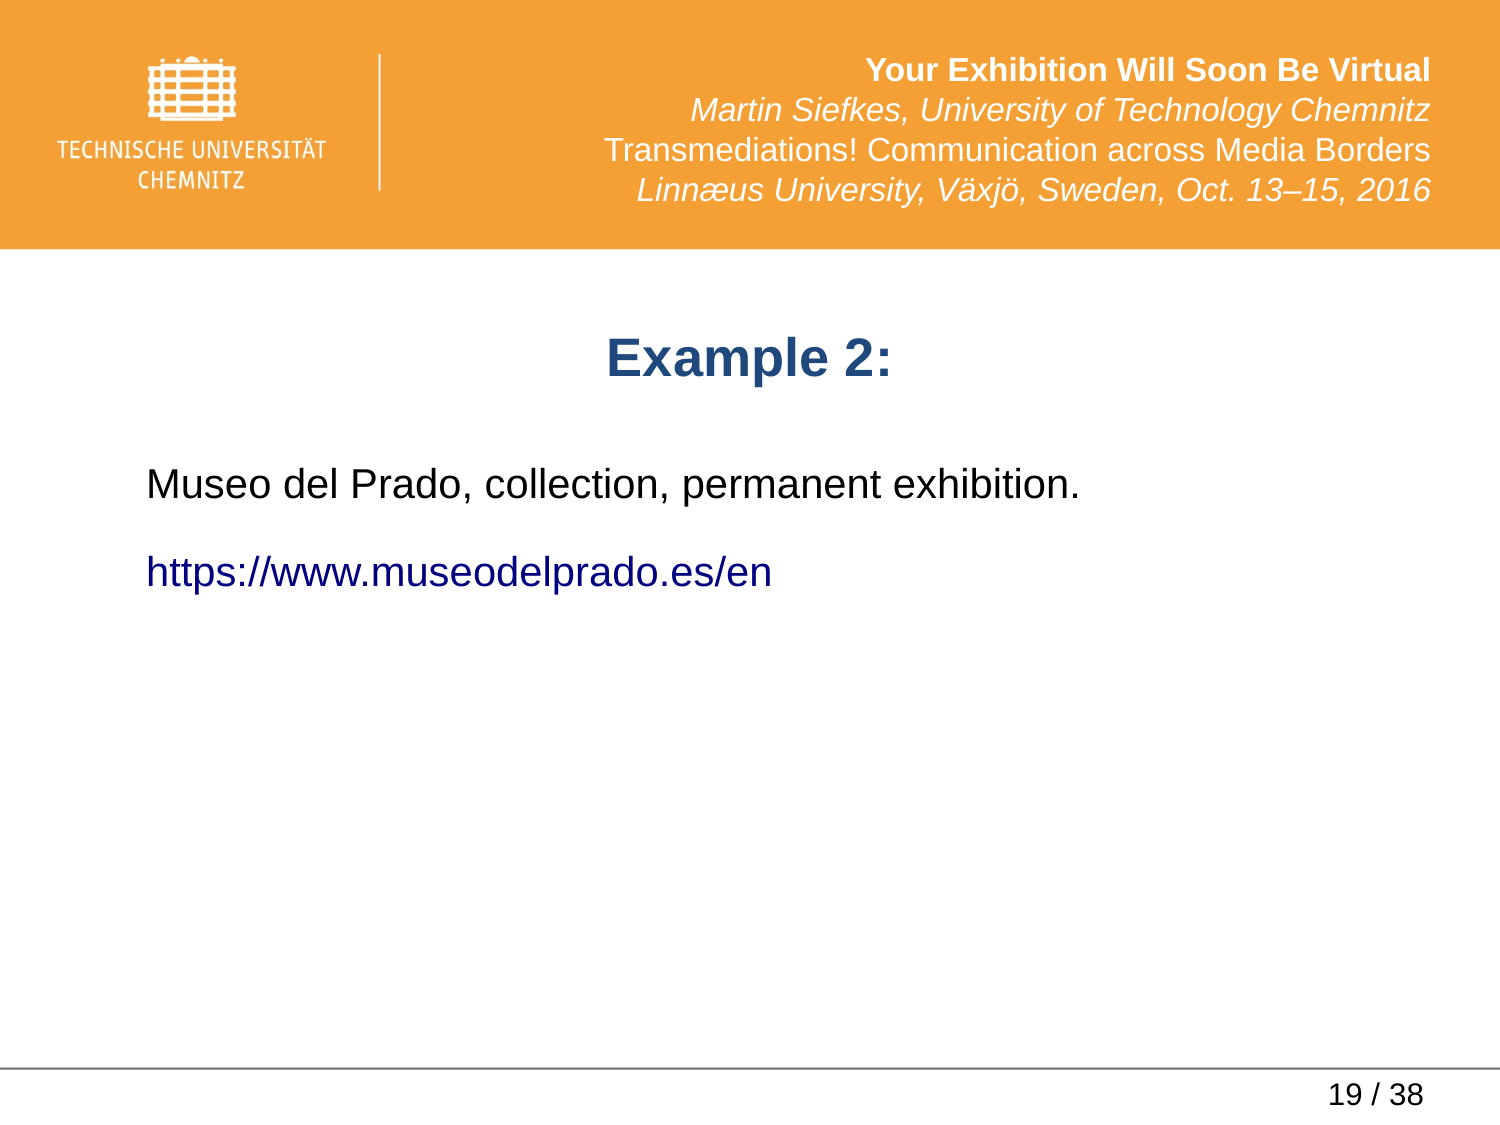

#
Example 2:
Museo del Prado, collection, permanent exhibition.
https://www.museodelprado.es/en